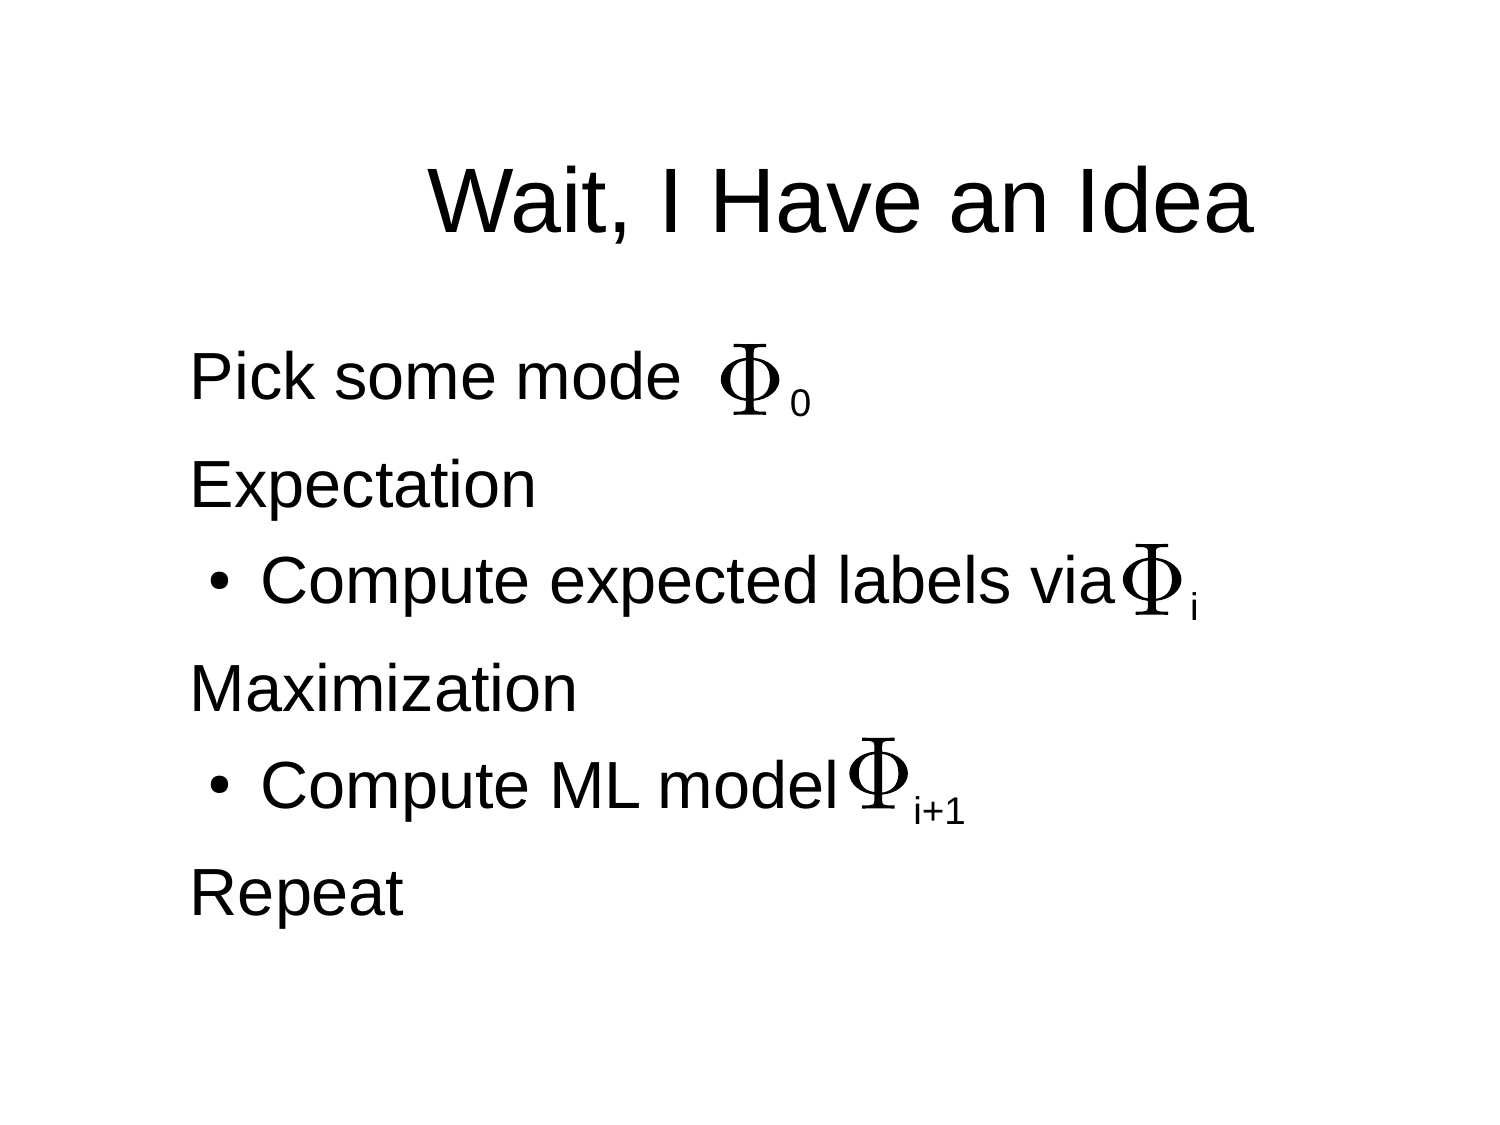

# Wait, I Have an Idea
Pick some mode l 0
Expectation
Compute expected labels via i
Maximization
Compute ML model i+1
Repeat